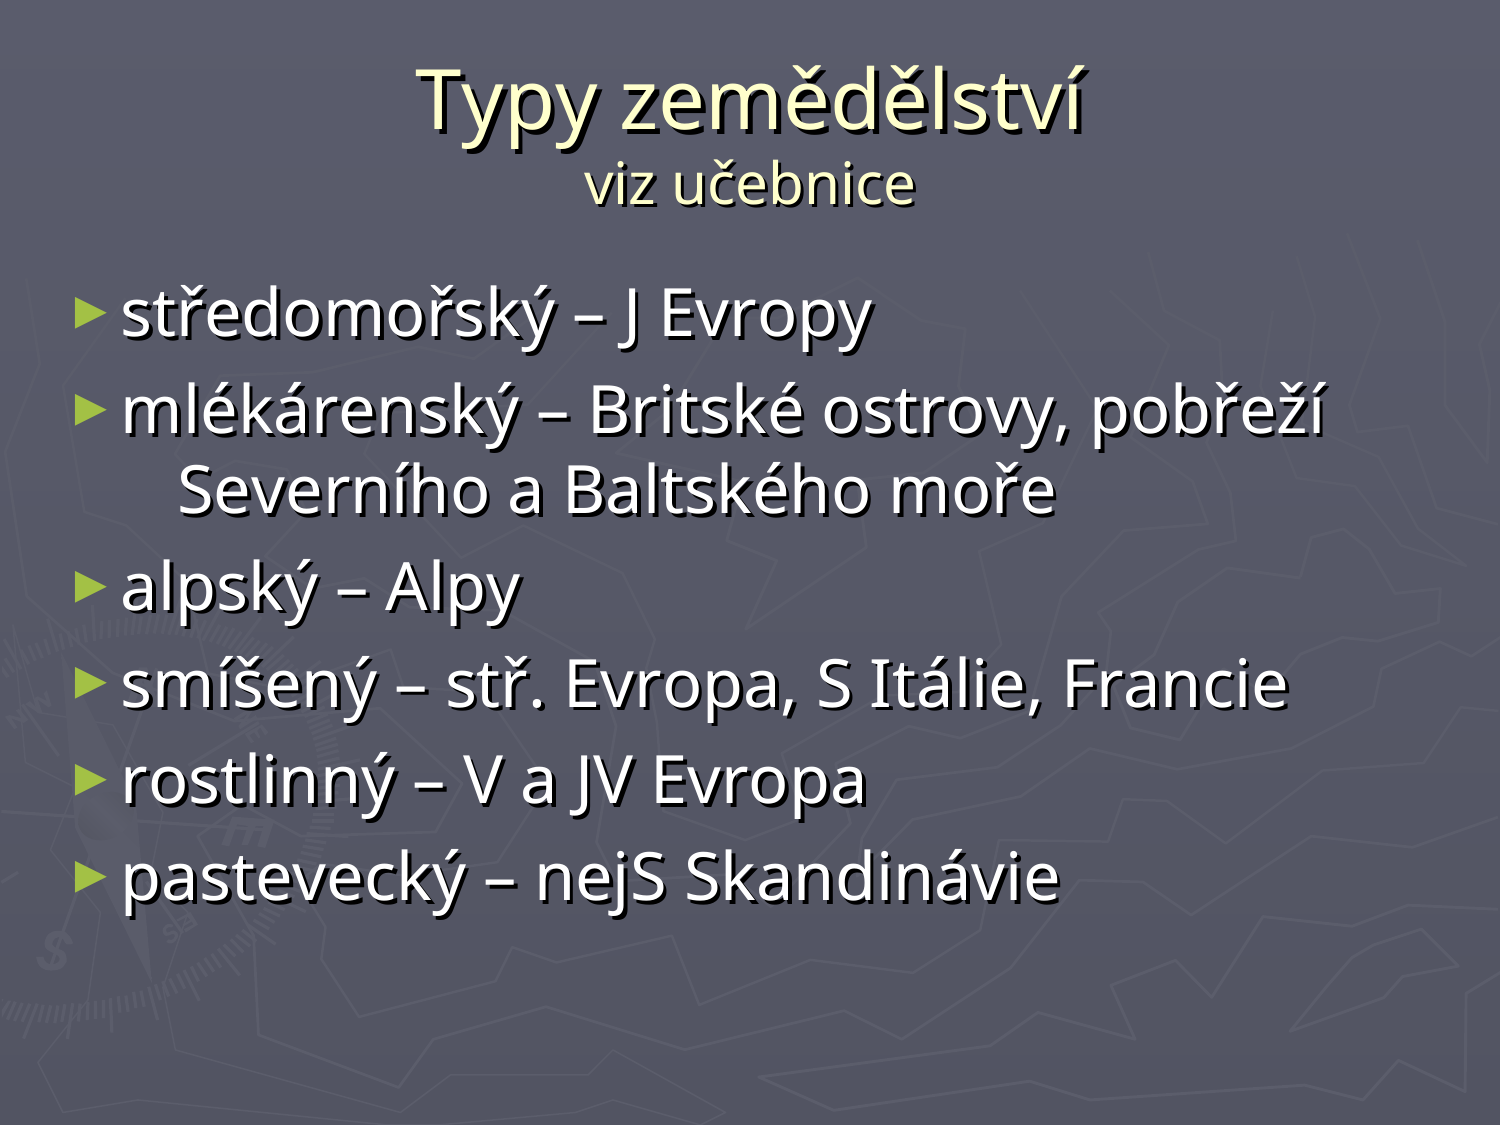

# Typy zemědělství viz učebnice
středomořský – J Evropy
mlékárenský – Britské ostrovy, pobřeží Severního a Baltského moře
alpský – Alpy
smíšený – stř. Evropa, S Itálie, Francie
rostlinný – V a JV Evropa
pastevecký – nejS Skandinávie